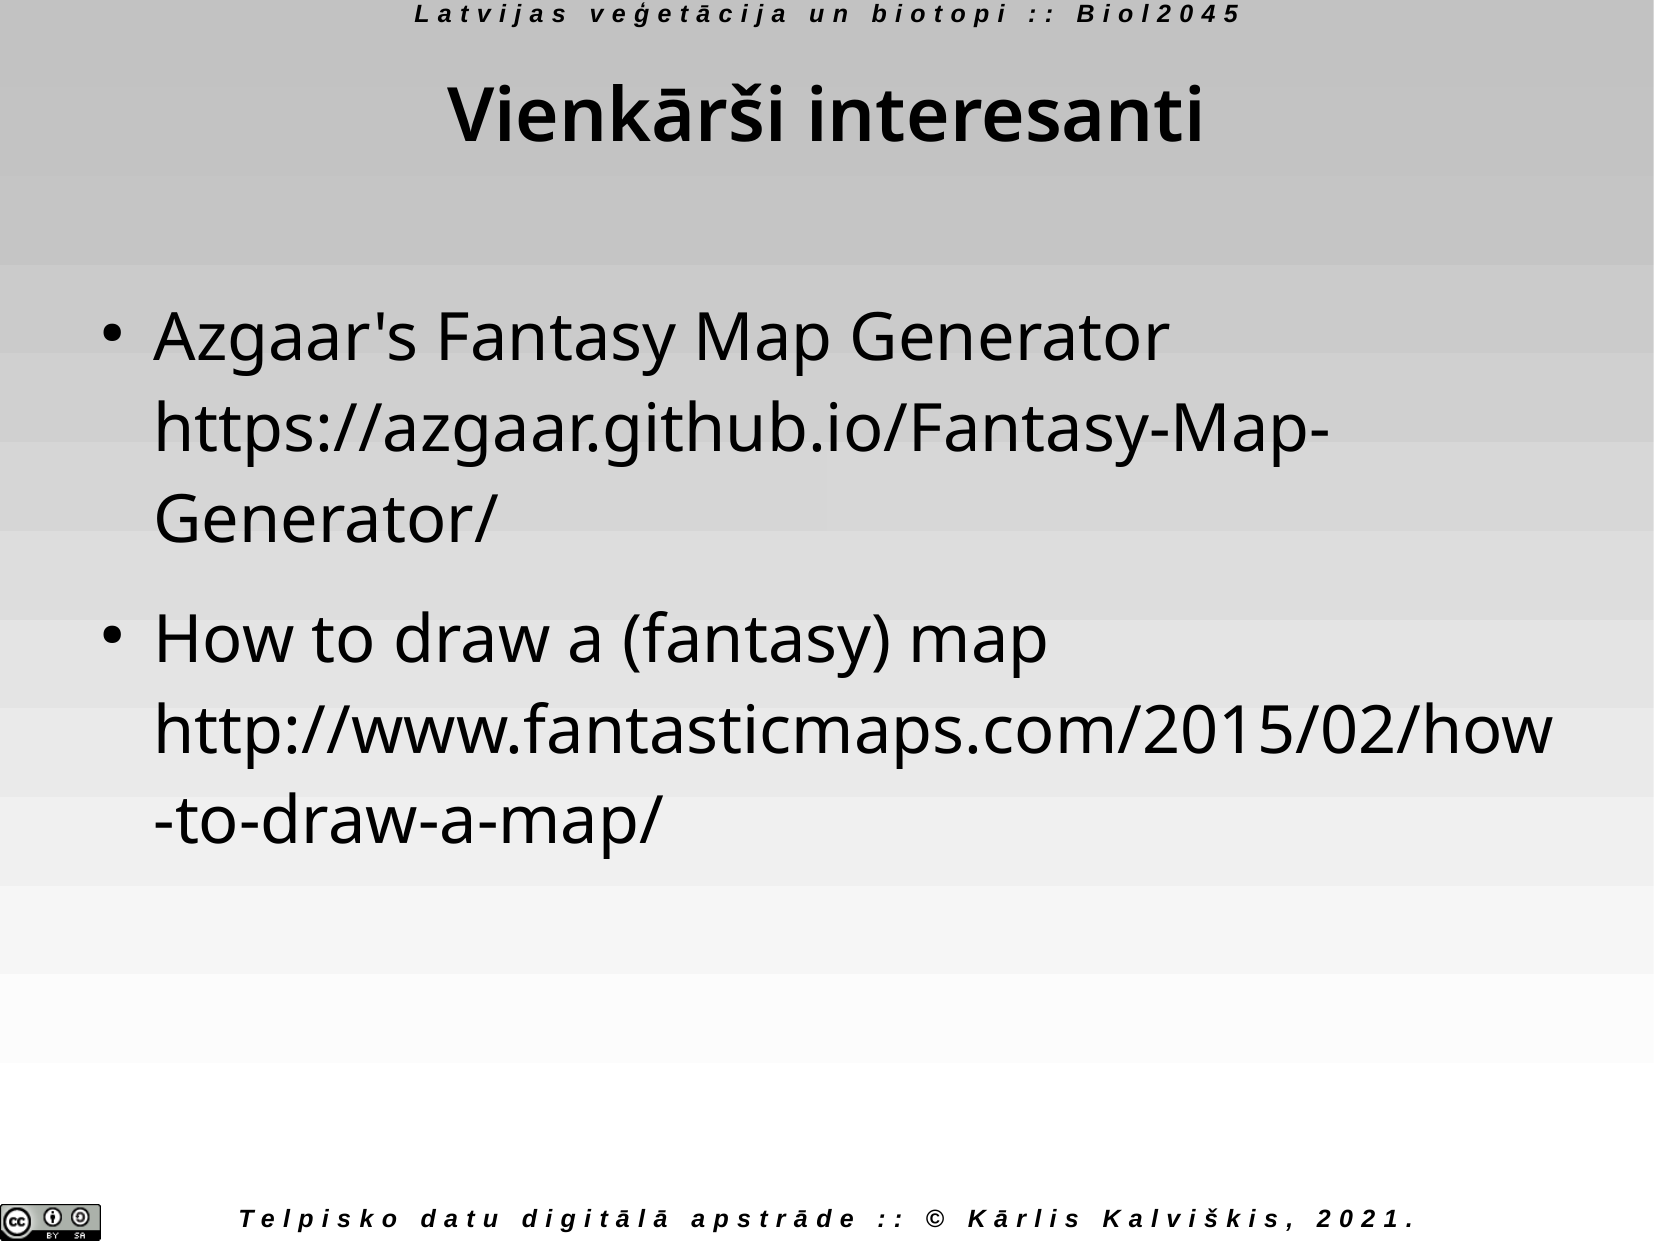

# Vienkārši interesanti
Azgaar's Fantasy Map Generator
https://azgaar.github.io/Fantasy-Map-Generator/
How to draw a (fantasy) map
http://www.fantasticmaps.com/2015/02/how-to-draw-a-map/